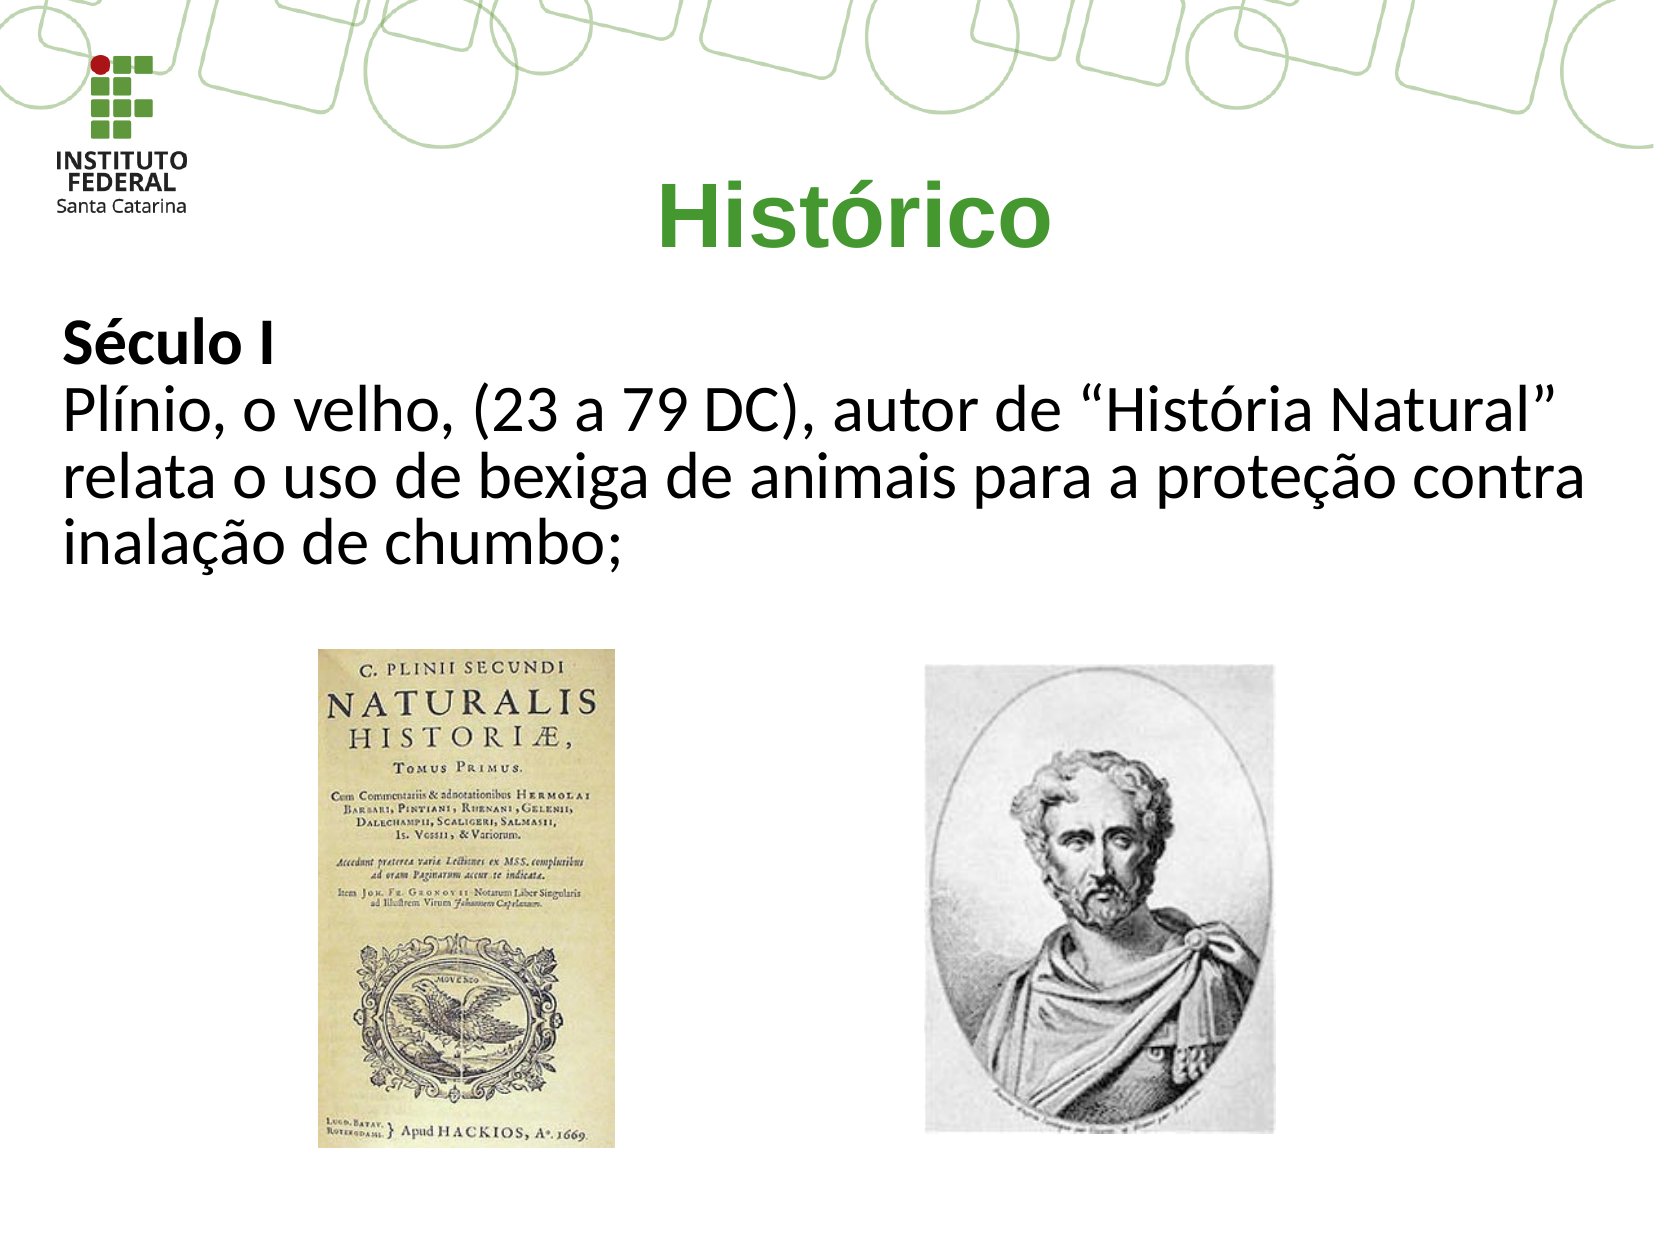

# Histórico
Século I
Plínio, o velho, (23 a 79 DC), autor de “História Natural” relata o uso de bexiga de animais para a proteção contra inalação de chumbo;